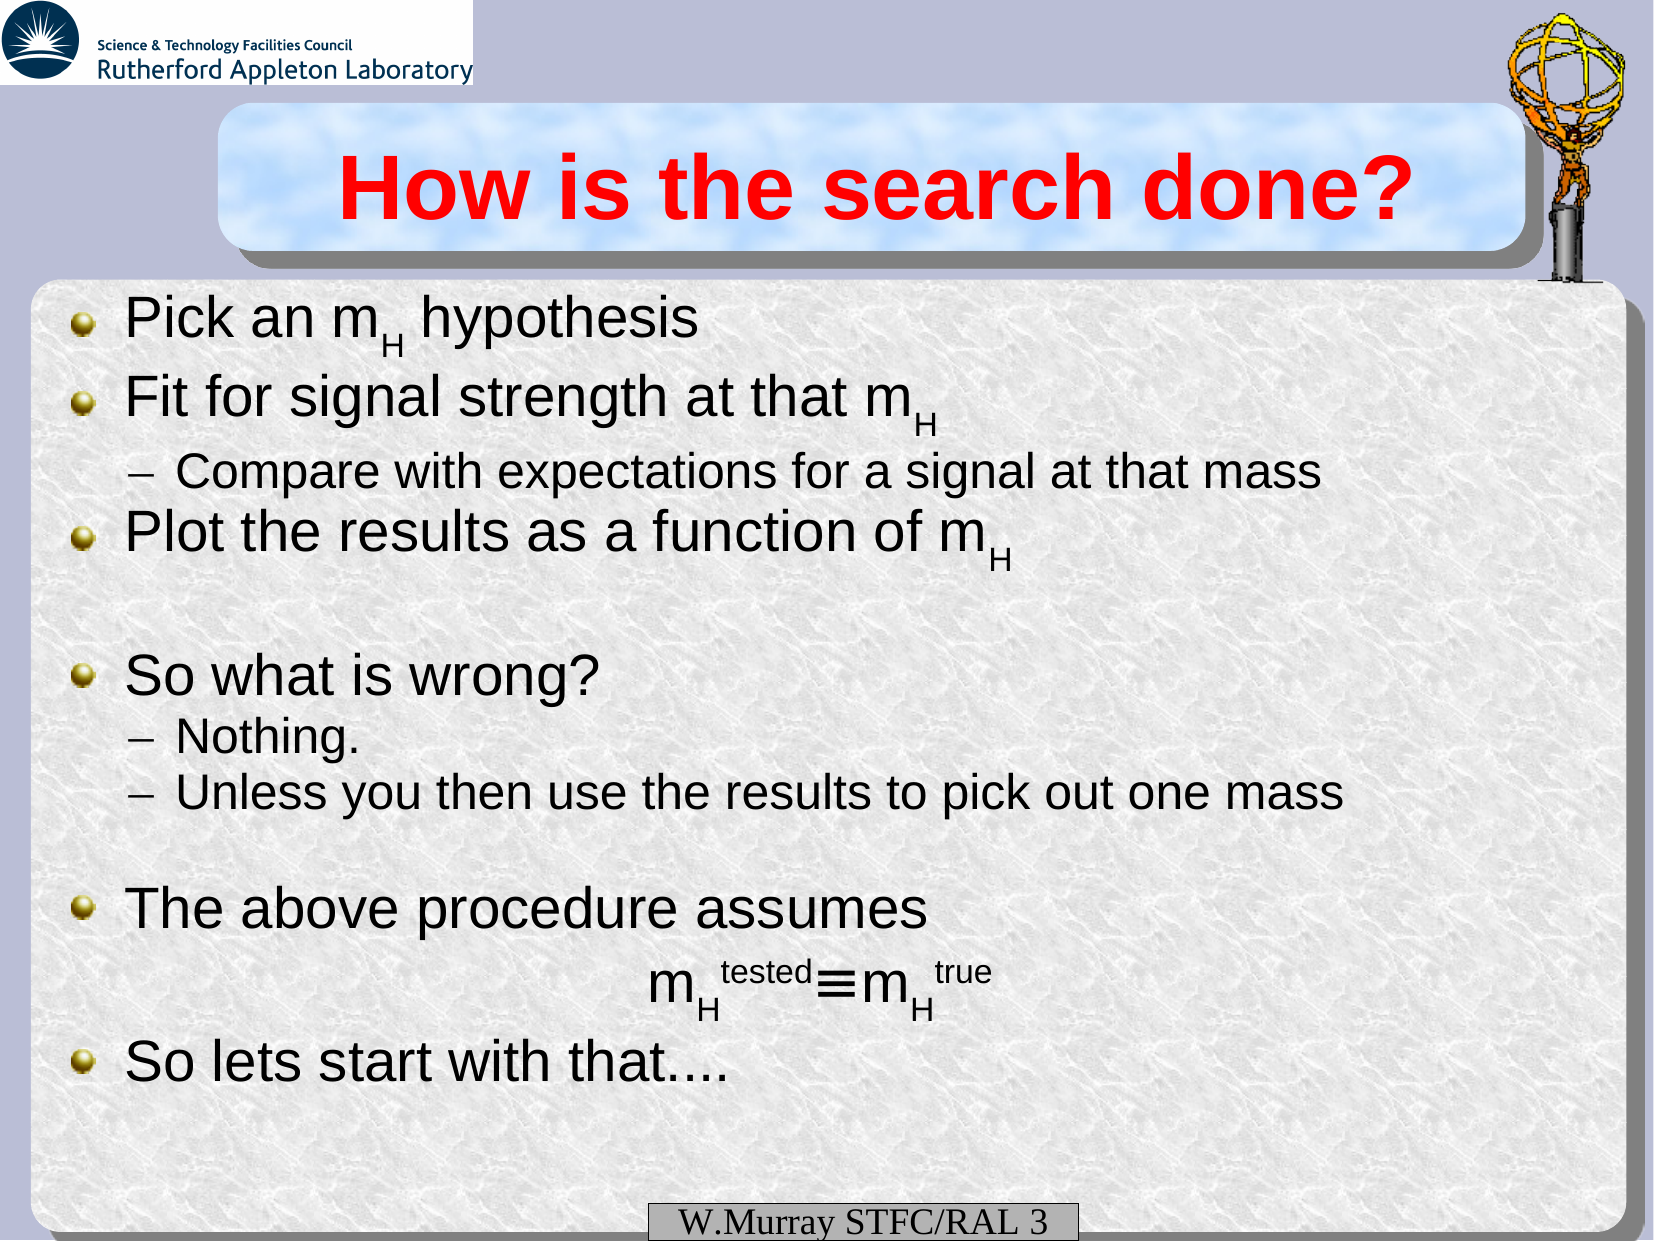

# How is the search done?
Pick an mH hypothesis
Fit for signal strength at that mH
Compare with expectations for a signal at that mass
Plot the results as a function of mH
So what is wrong?
Nothing.
Unless you then use the results to pick out one mass
The above procedure assumes
mHtested≡mHtrue
So lets start with that....